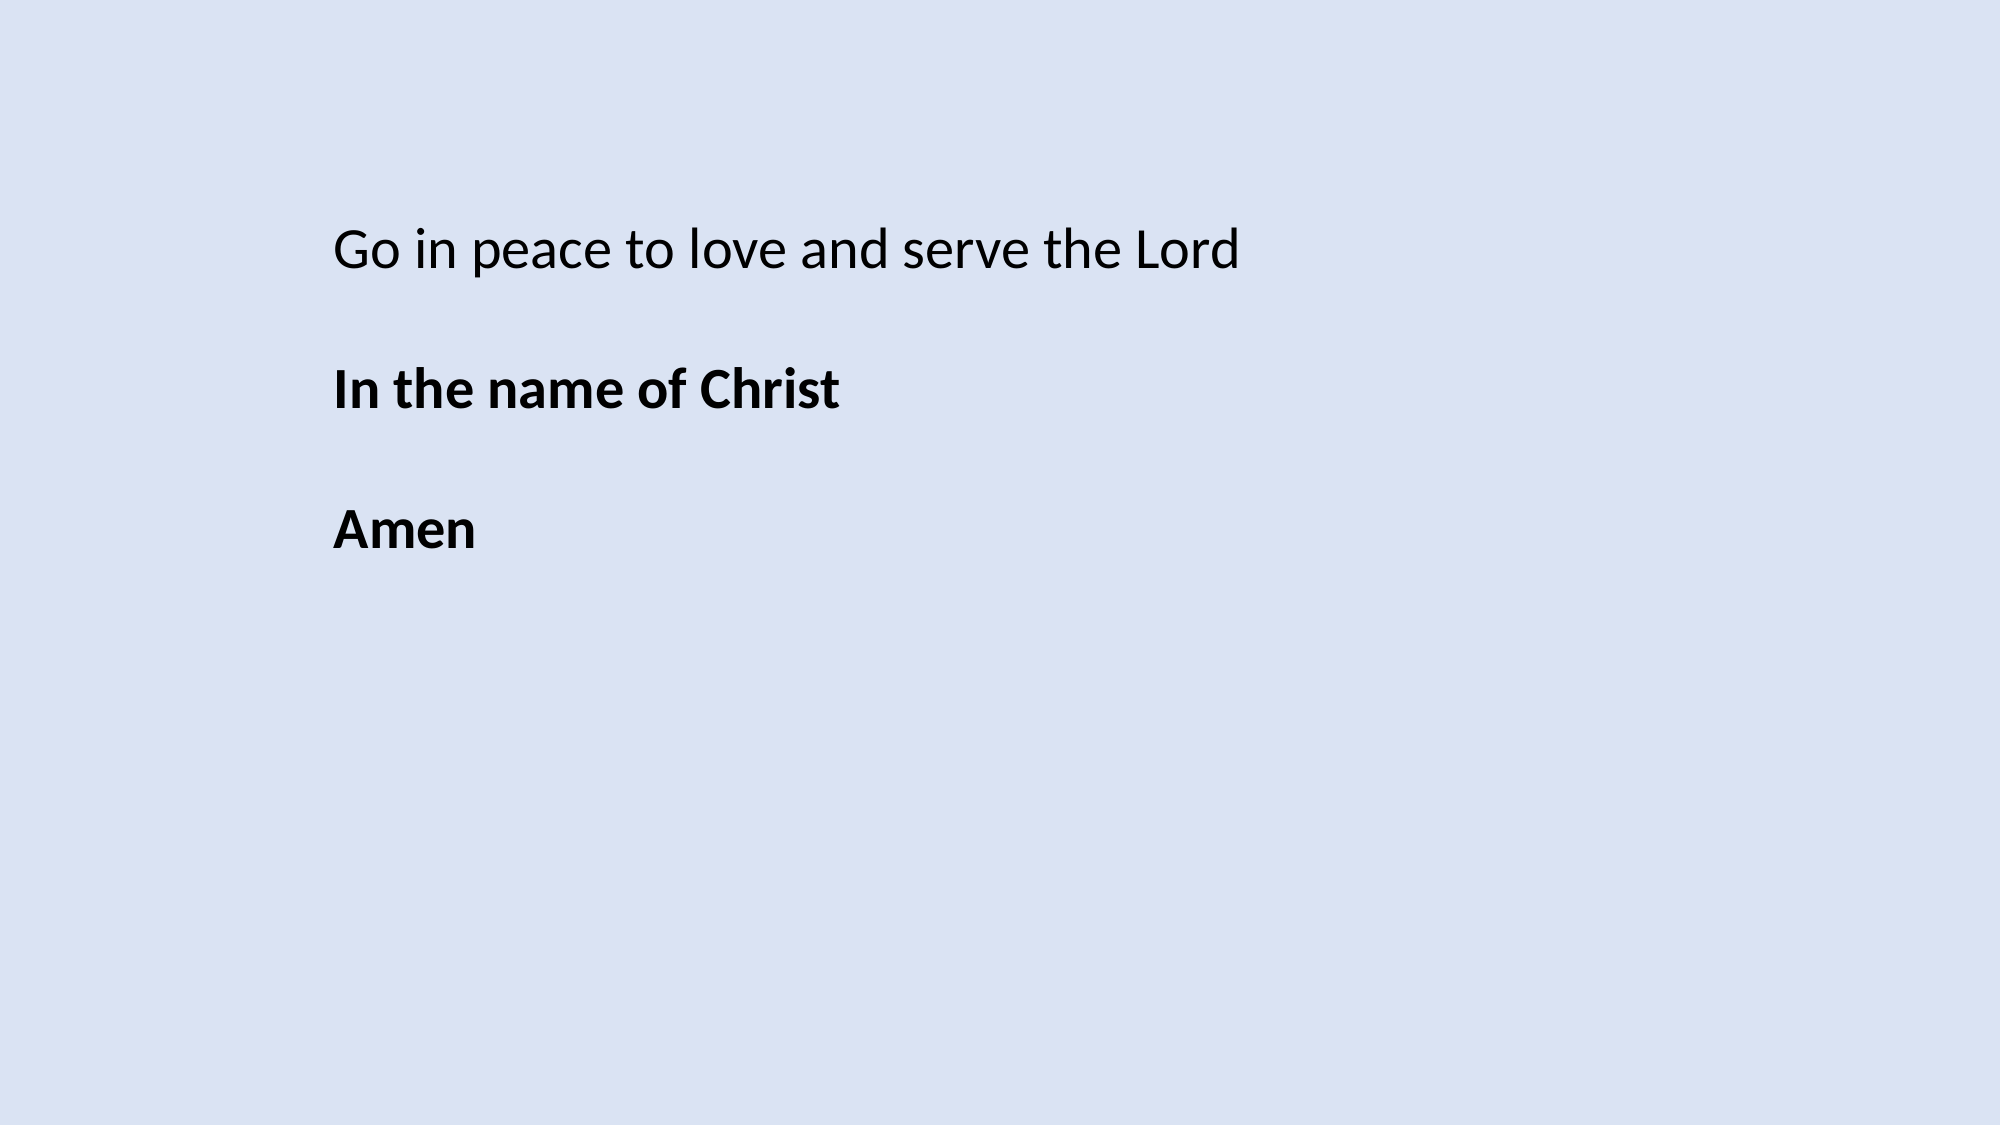

Go in peace to love and serve the Lord
In the name of Christ
Amen